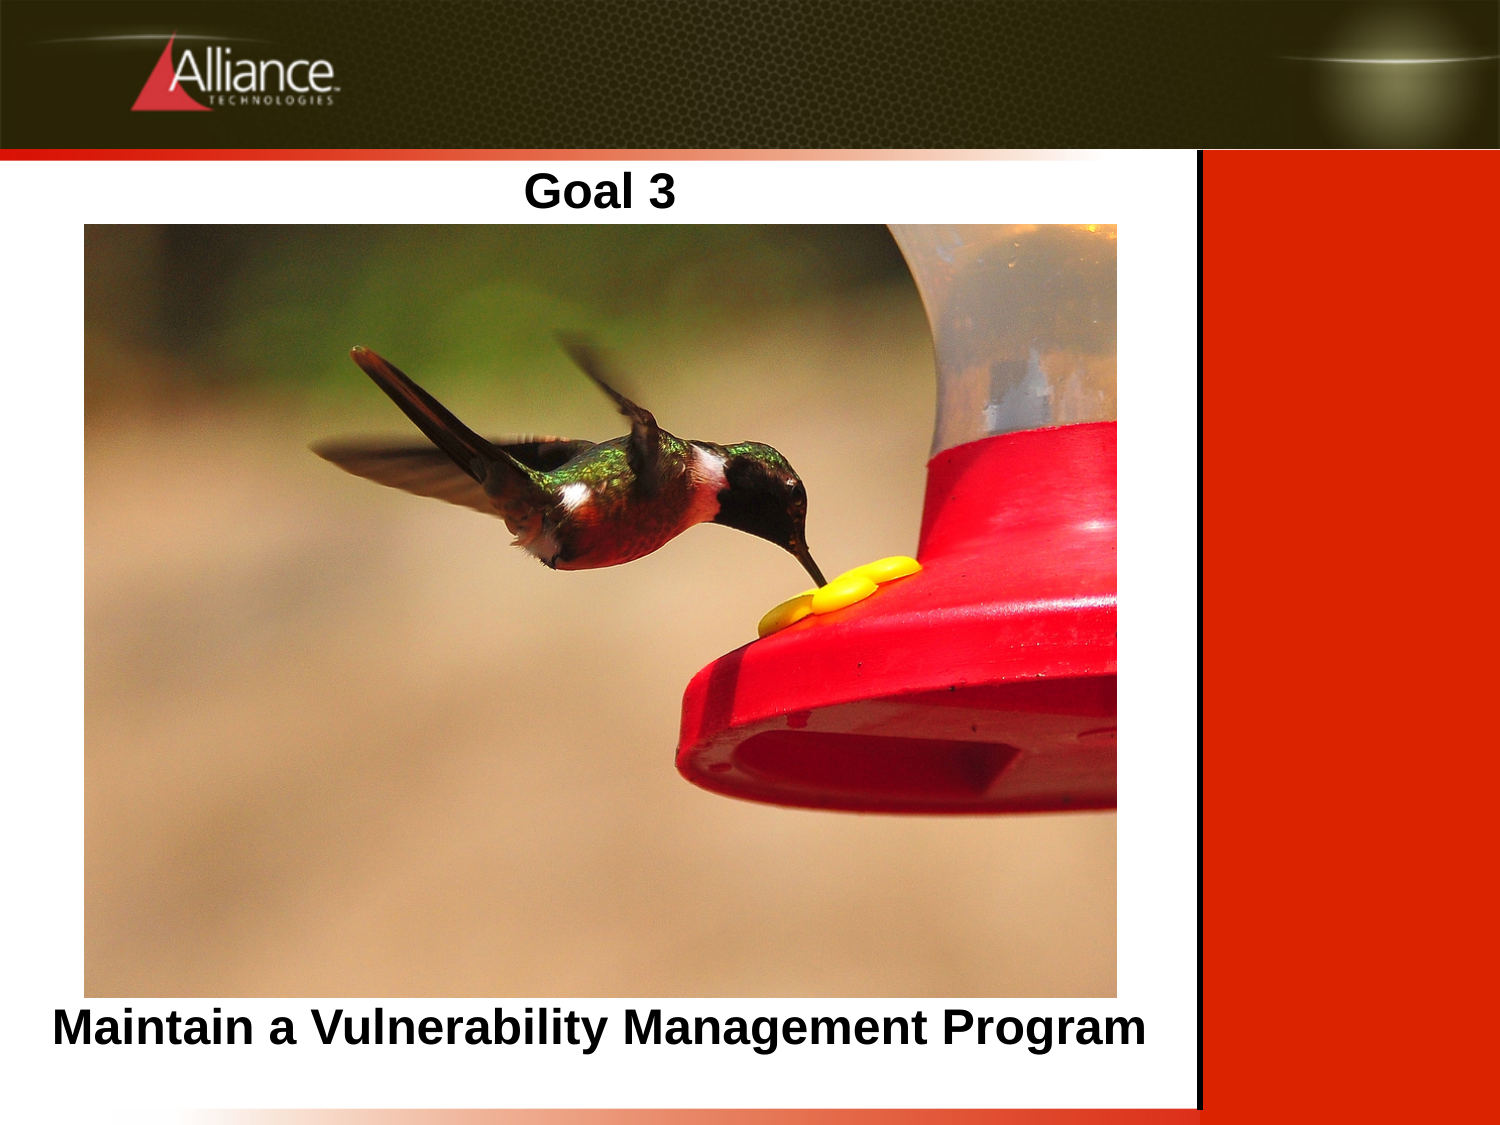

Goal 3
Maintain a Vulnerability Management Program